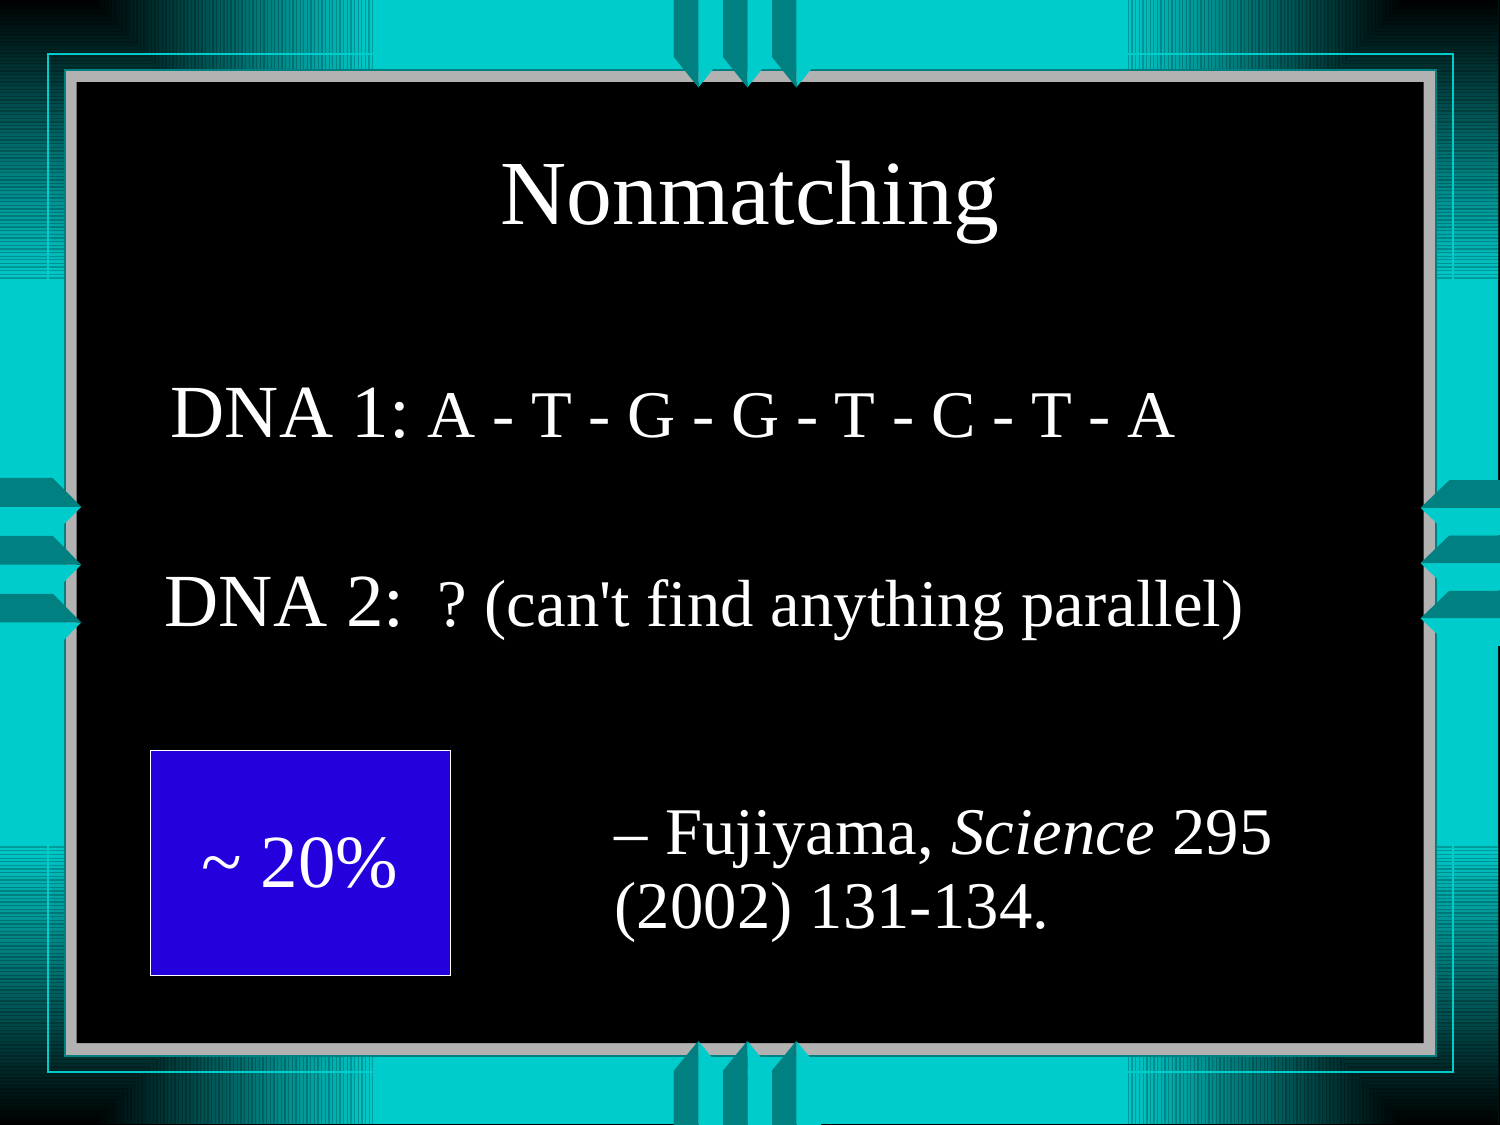

# Nonmatching
DNA 1: A - T - G - G - T - C - T - A
DNA 2: ? (can't find anything parallel)
~ 20%
– Fujiyama, Science 295 (2002) 131-134.